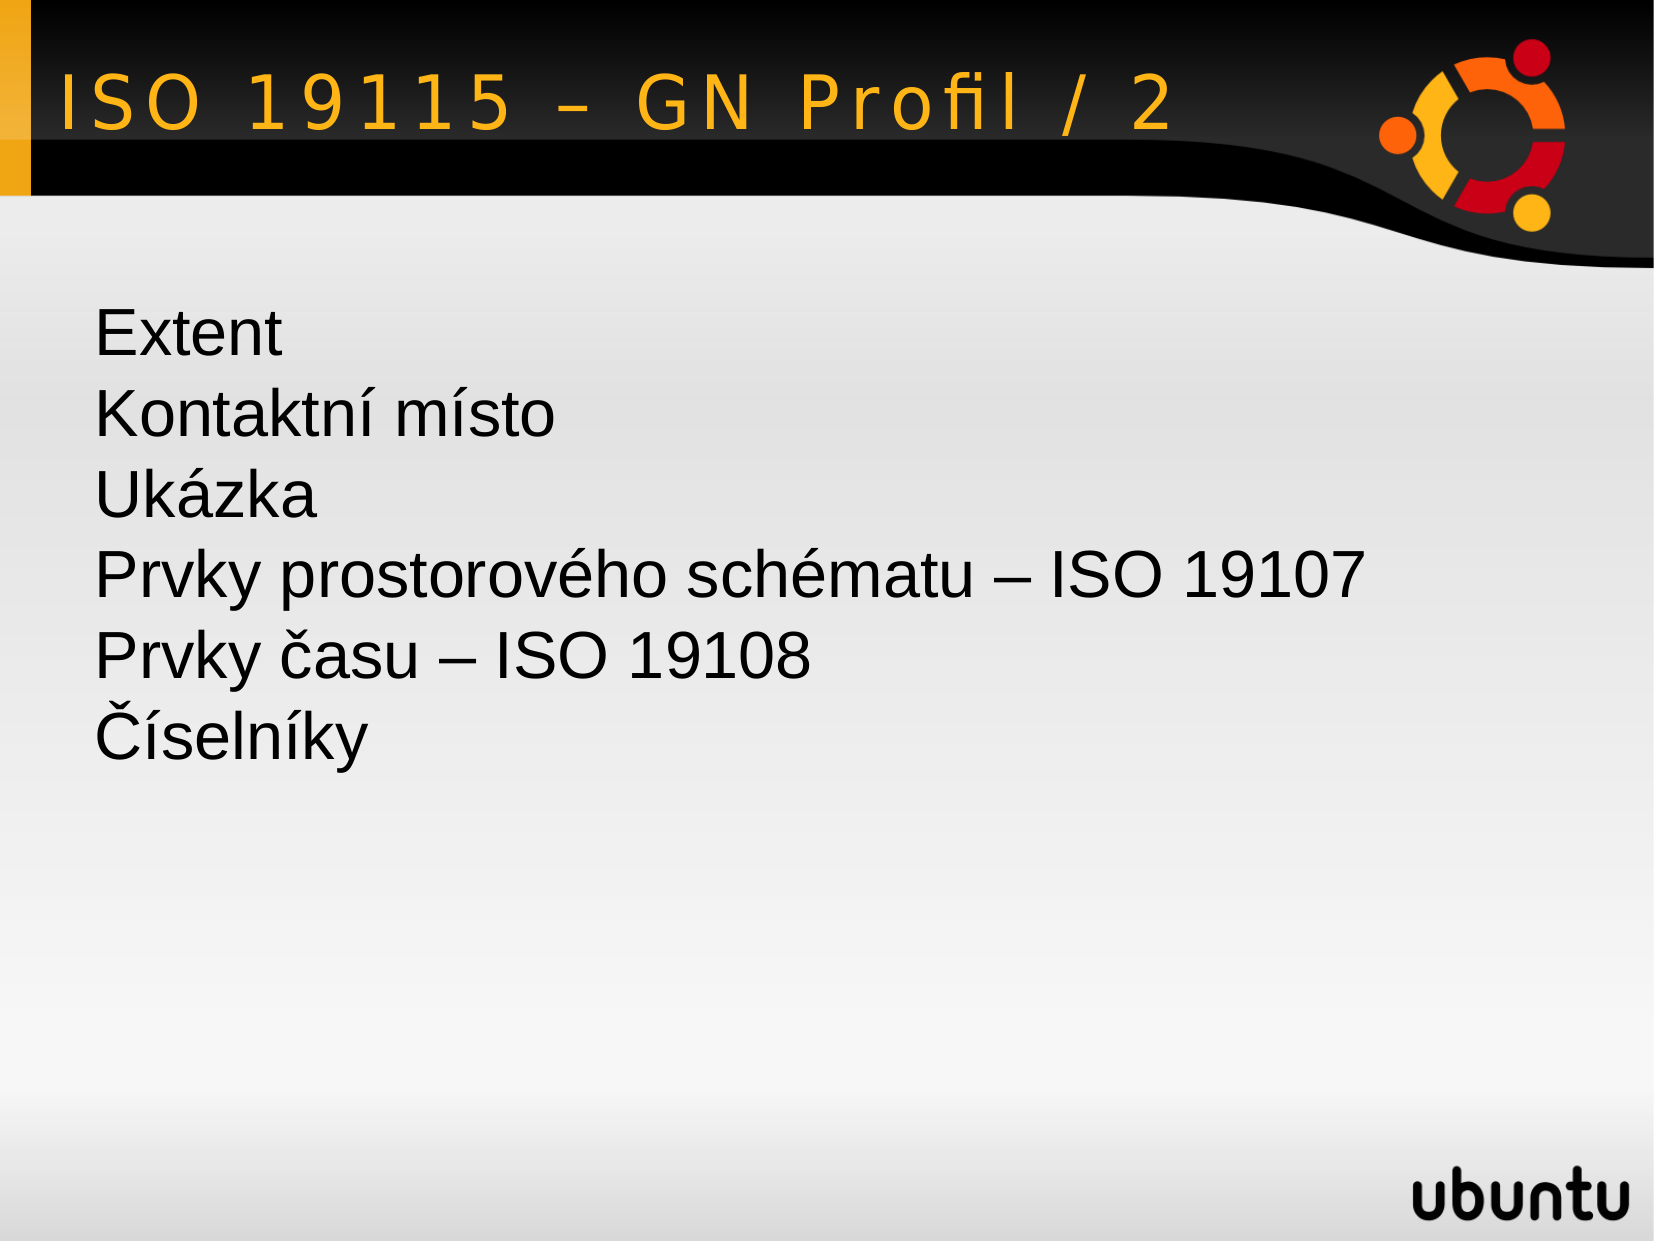

# ISO 19115 – GN Profil / 2
Extent
Kontaktní místo
Ukázka
Prvky prostorového schématu – ISO 19107
Prvky času – ISO 19108
Číselníky